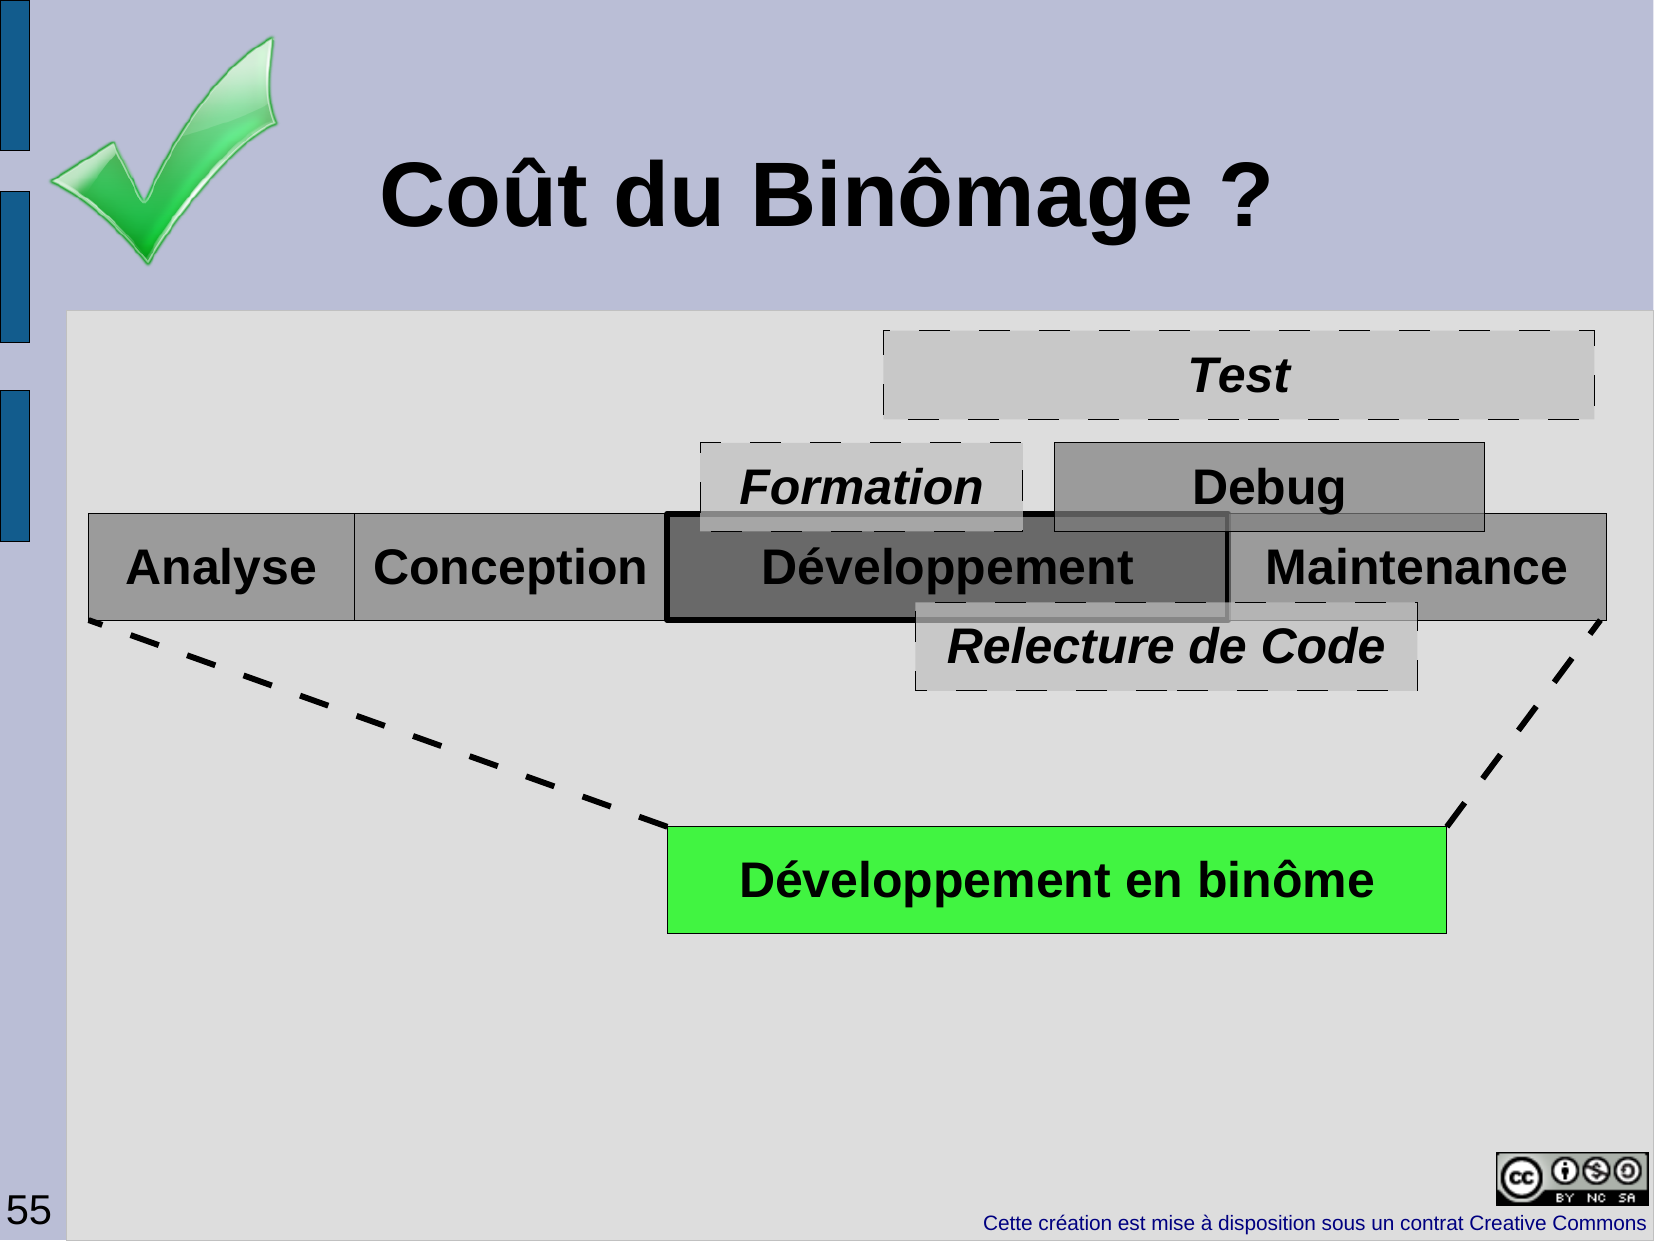

# Coût du Binômage ?
Test
Formation
Debug
Analyse
Conception
Développement
Maintenance
Relecture de Code
Développement en binôme